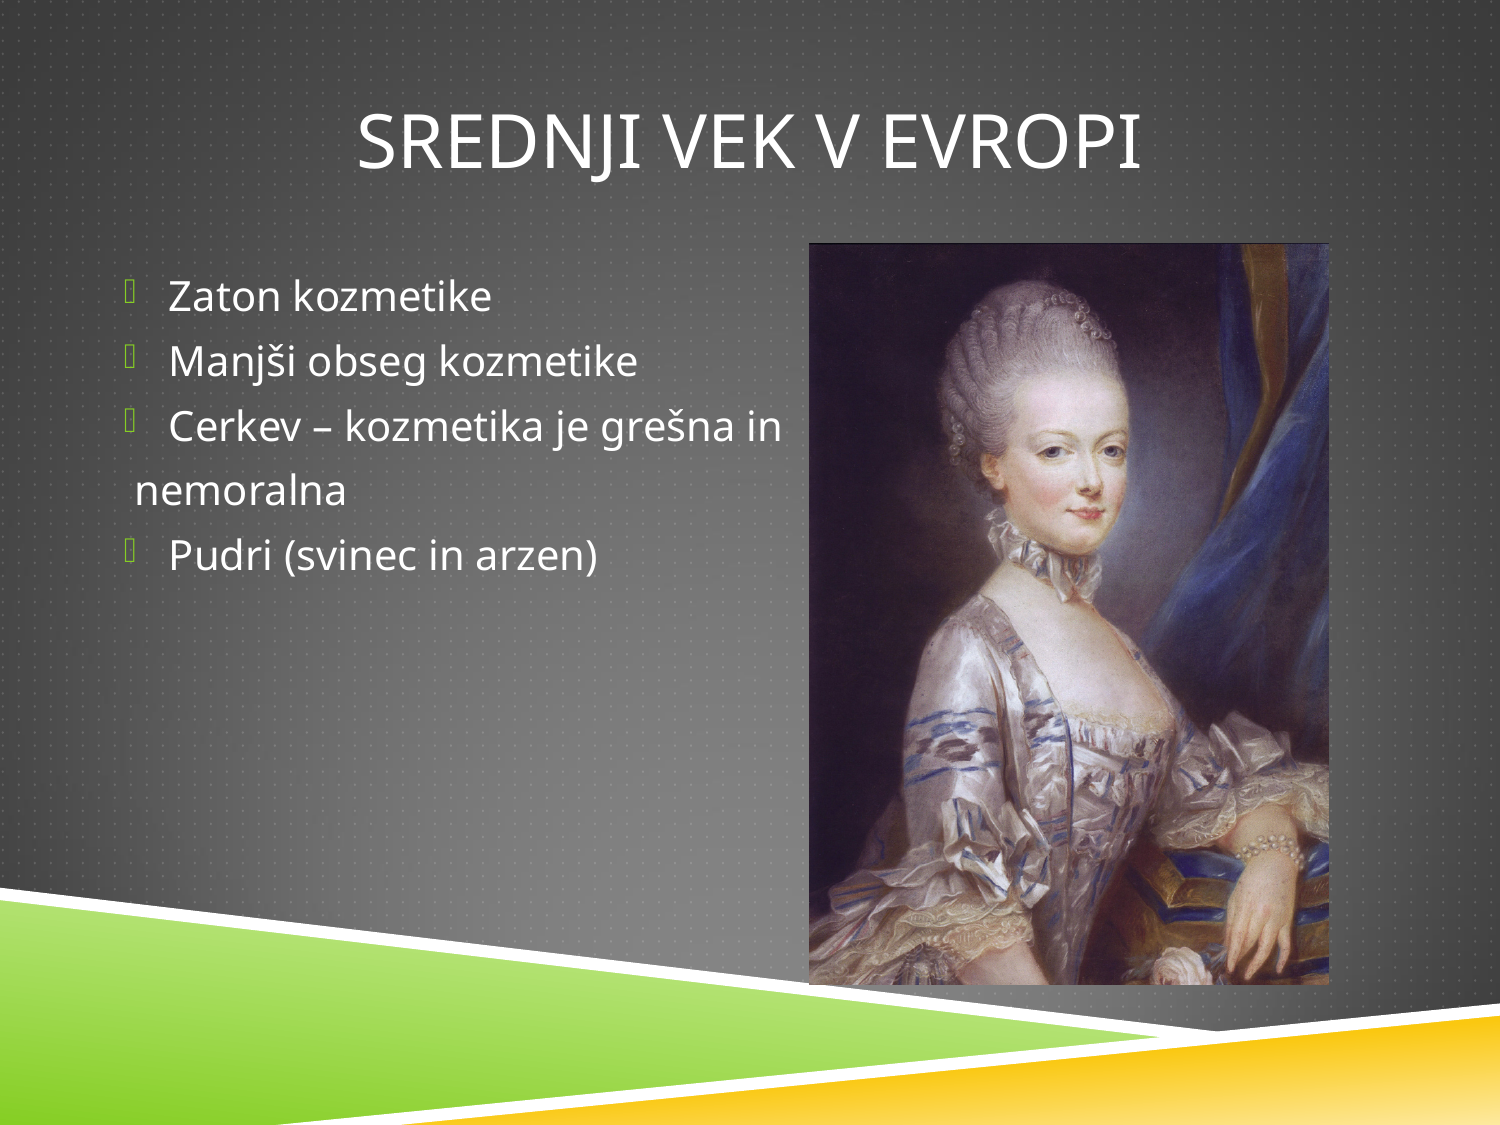

# Srednji vek v evropi
Zaton kozmetike
Manjši obseg kozmetike
Cerkev – kozmetika je grešna in
 nemoralna
Pudri (svinec in arzen)